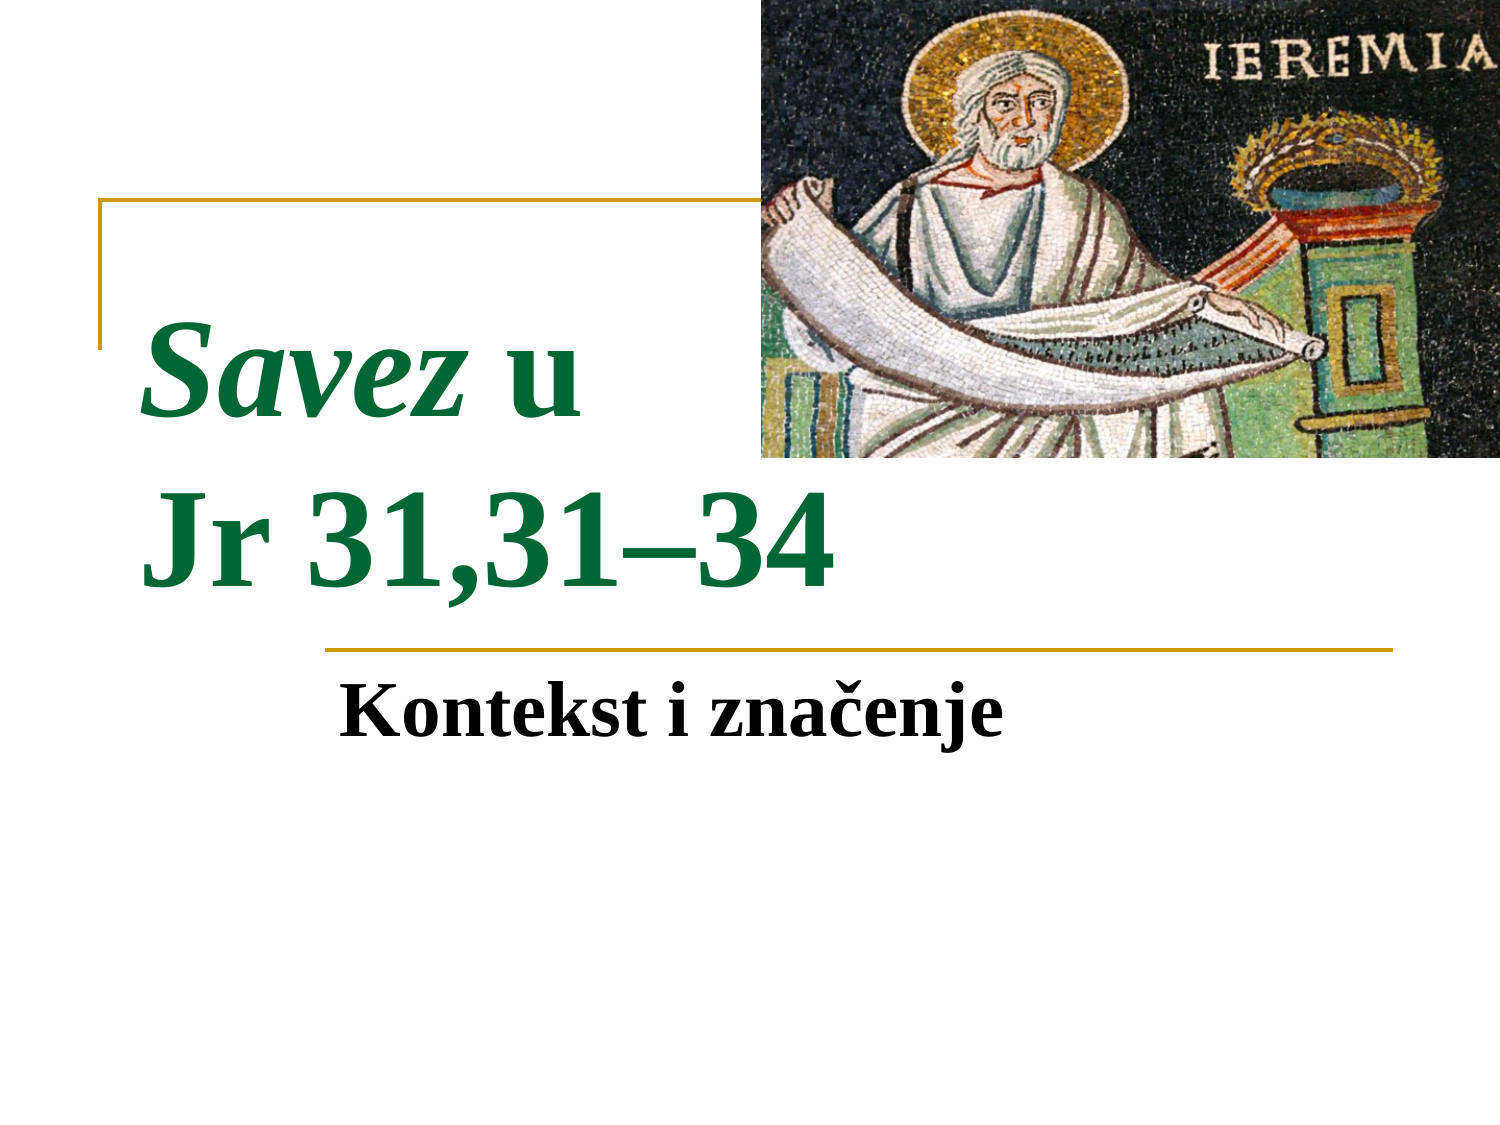

# Savez u Jr 31,31–34
Kontekst i značenje